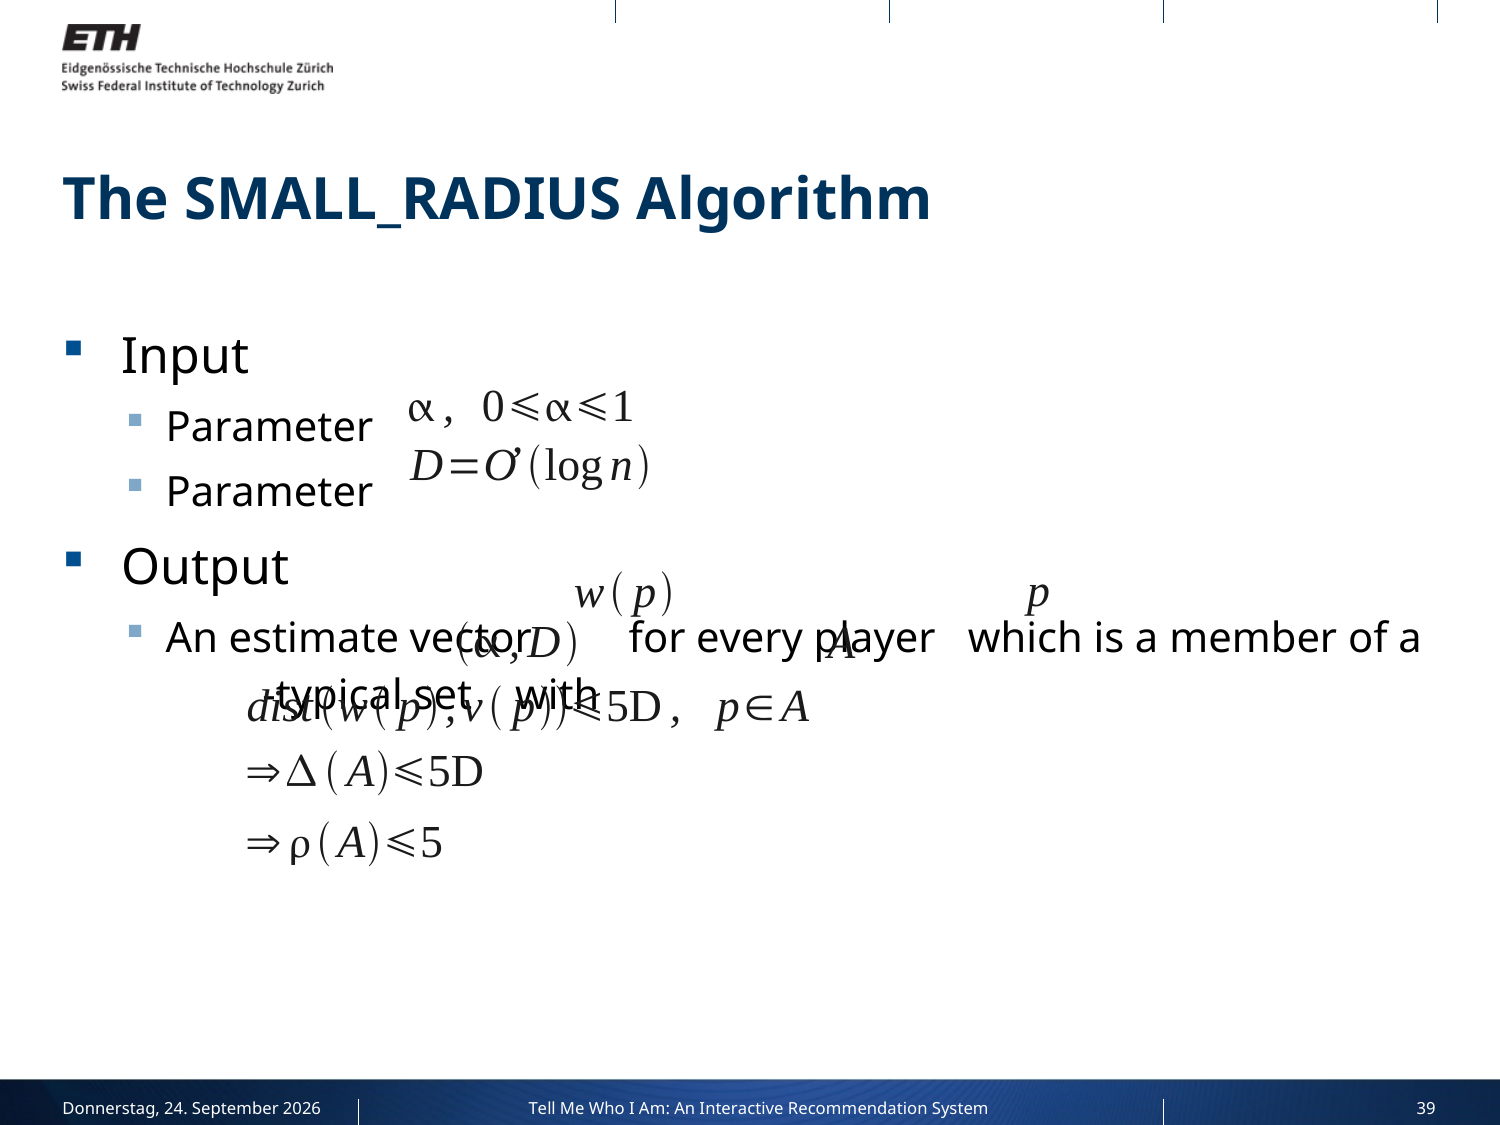

# The SMALL_RADIUS Algorithm
Input
Parameter
Parameter
Output
An estimate vector for every player which is a member of a -typical set with
39